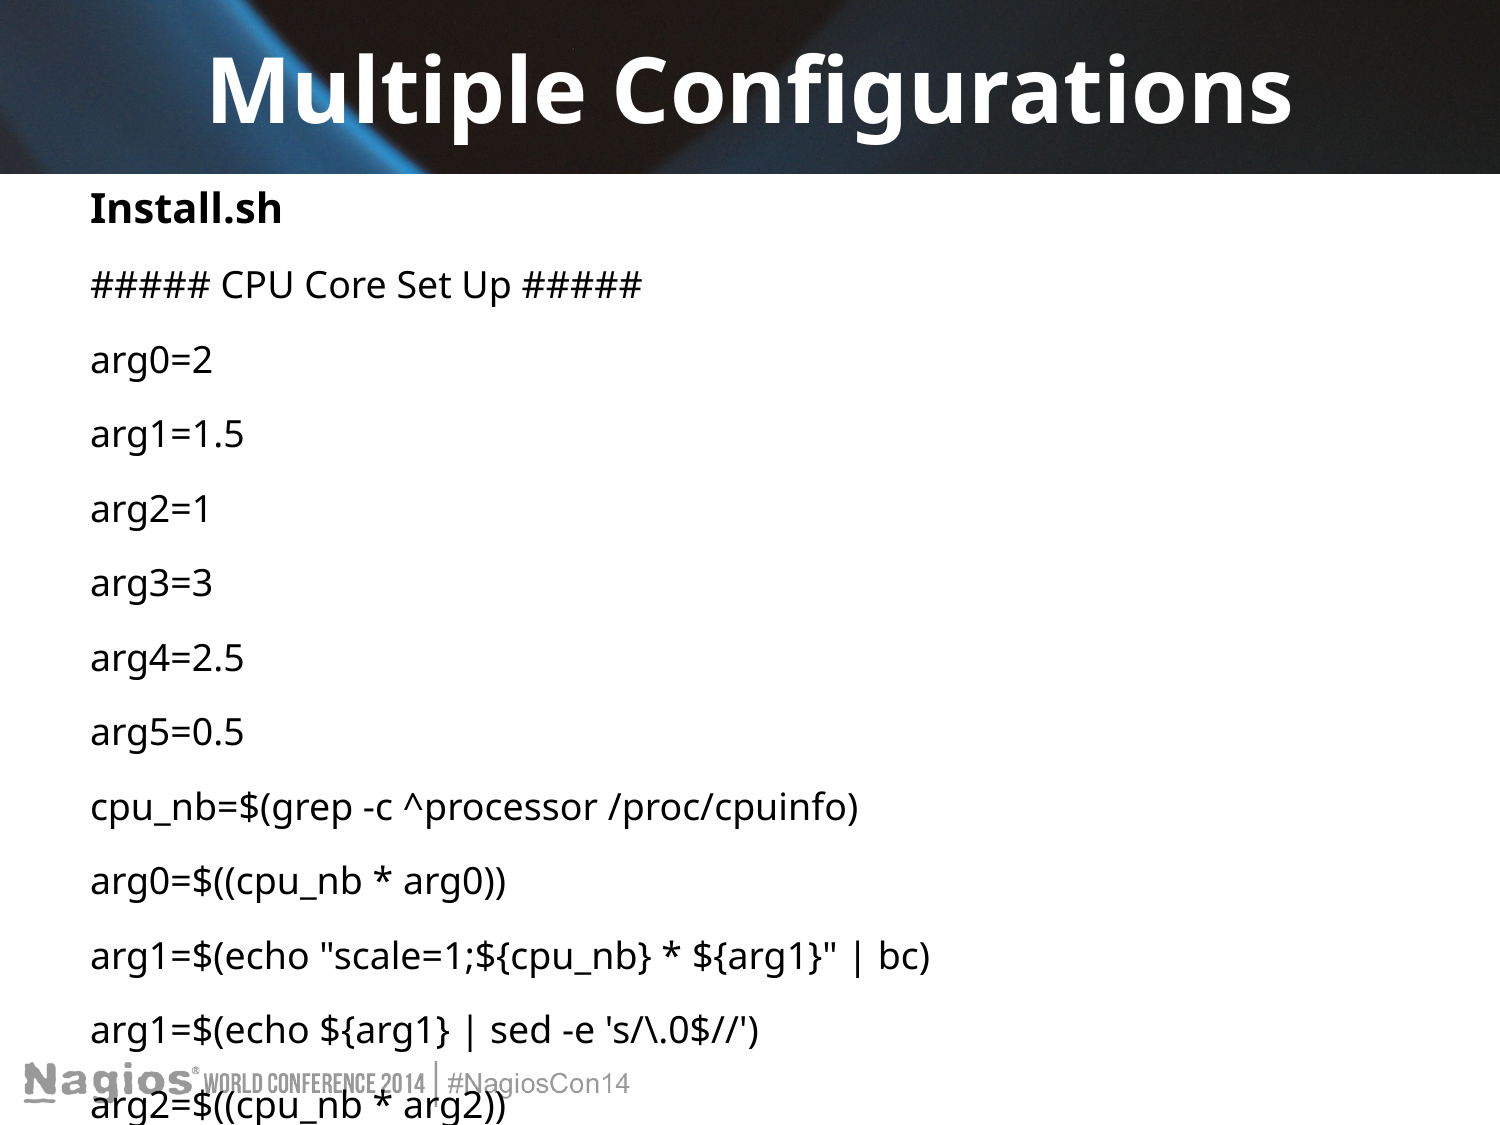

# Multiple Configurations
Install.sh
##### CPU Core Set Up #####
arg0=2
arg1=1.5
arg2=1
arg3=3
arg4=2.5
arg5=0.5
cpu_nb=$(grep -c ^processor /proc/cpuinfo)
arg0=$((cpu_nb * arg0))
arg1=$(echo "scale=1;${cpu_nb} * ${arg1}" | bc)
arg1=$(echo ${arg1} | sed -e 's/\.0$//')
arg2=$((cpu_nb * arg2))
arg3=$((cpu_nb * arg3))
arg4=$(echo "scale=1;${cpu_nb} * ${arg4}" | bc)
arg4=$(echo ${arg4} | sed -e 's/\.0$//')
arg5=$(echo "scale=1;${arg5} + 2 * ${cpu_nb}" | bc)
arg_list=$(printf "%s %s,%s,%s %s %s,%s,%s" \
 "-w" ${arg0} ${arg1} ${arg2} \
 "-c" ${arg3} ${arg4} ${arg5})
echo "command[Check Load]=/usr/local/nagios/libexec/check_load ${arg_list}" >>\
 ${config_file}